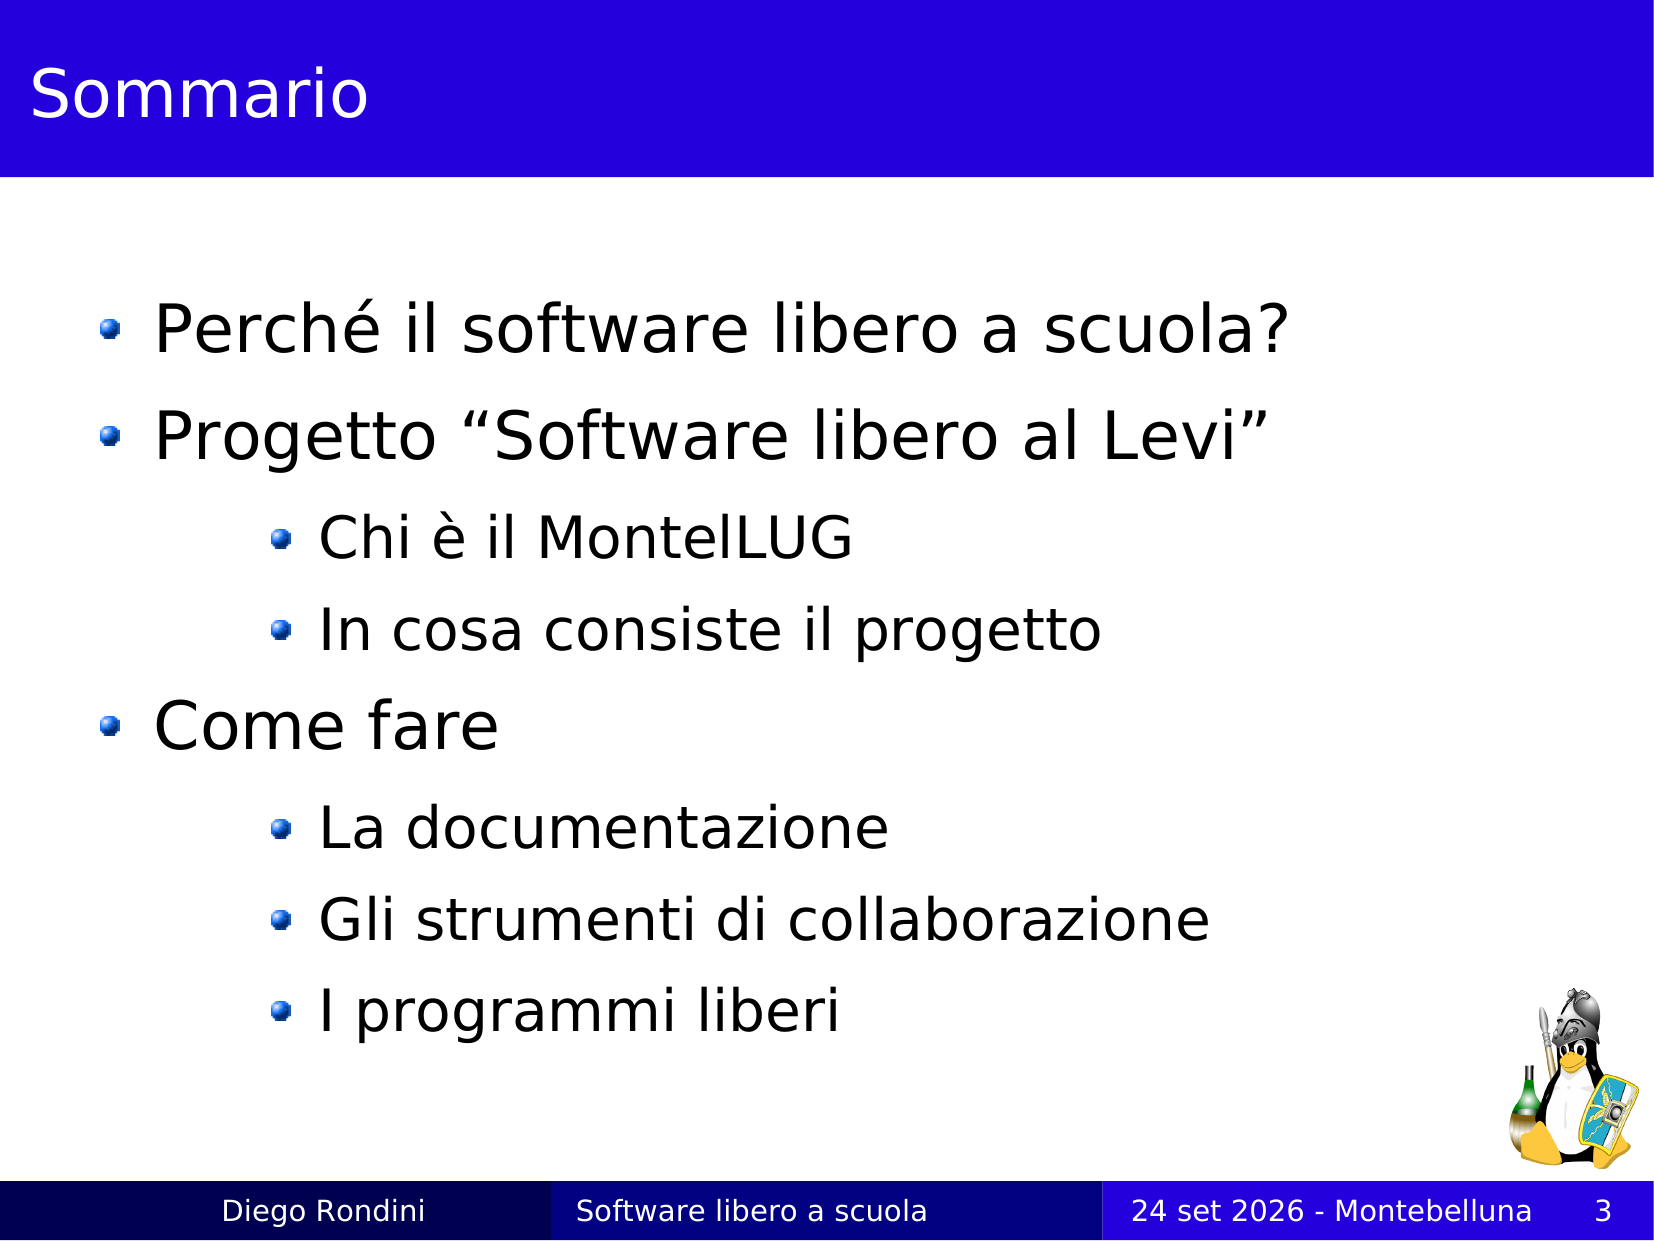

# Sommario
Perché il software libero a scuola?
Progetto “Software libero al Levi”
Chi è il MontelLUG
In cosa consiste il progetto
Come fare
La documentazione
Gli strumenti di collaborazione
I programmi liberi